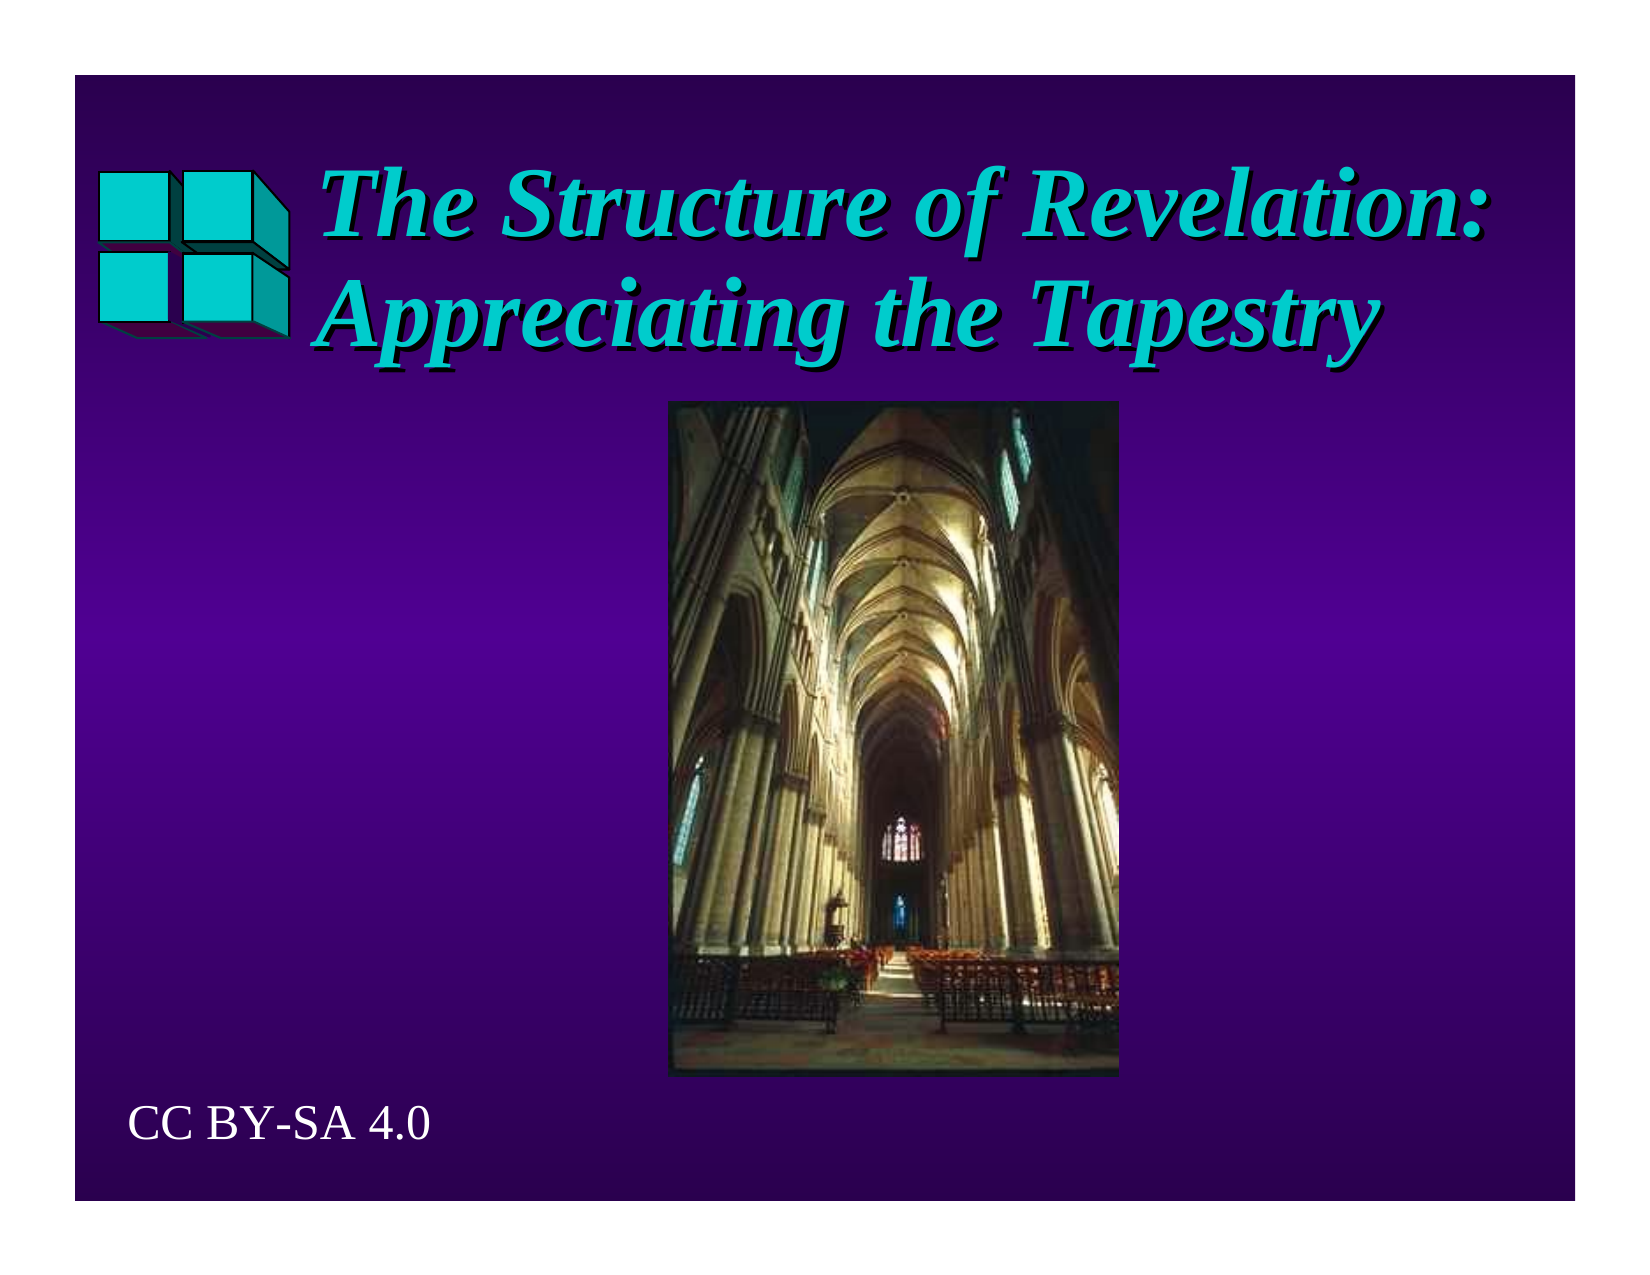

# The Structure of Revelation: Appreciating the Tapestry
CC BY-SA 4.0